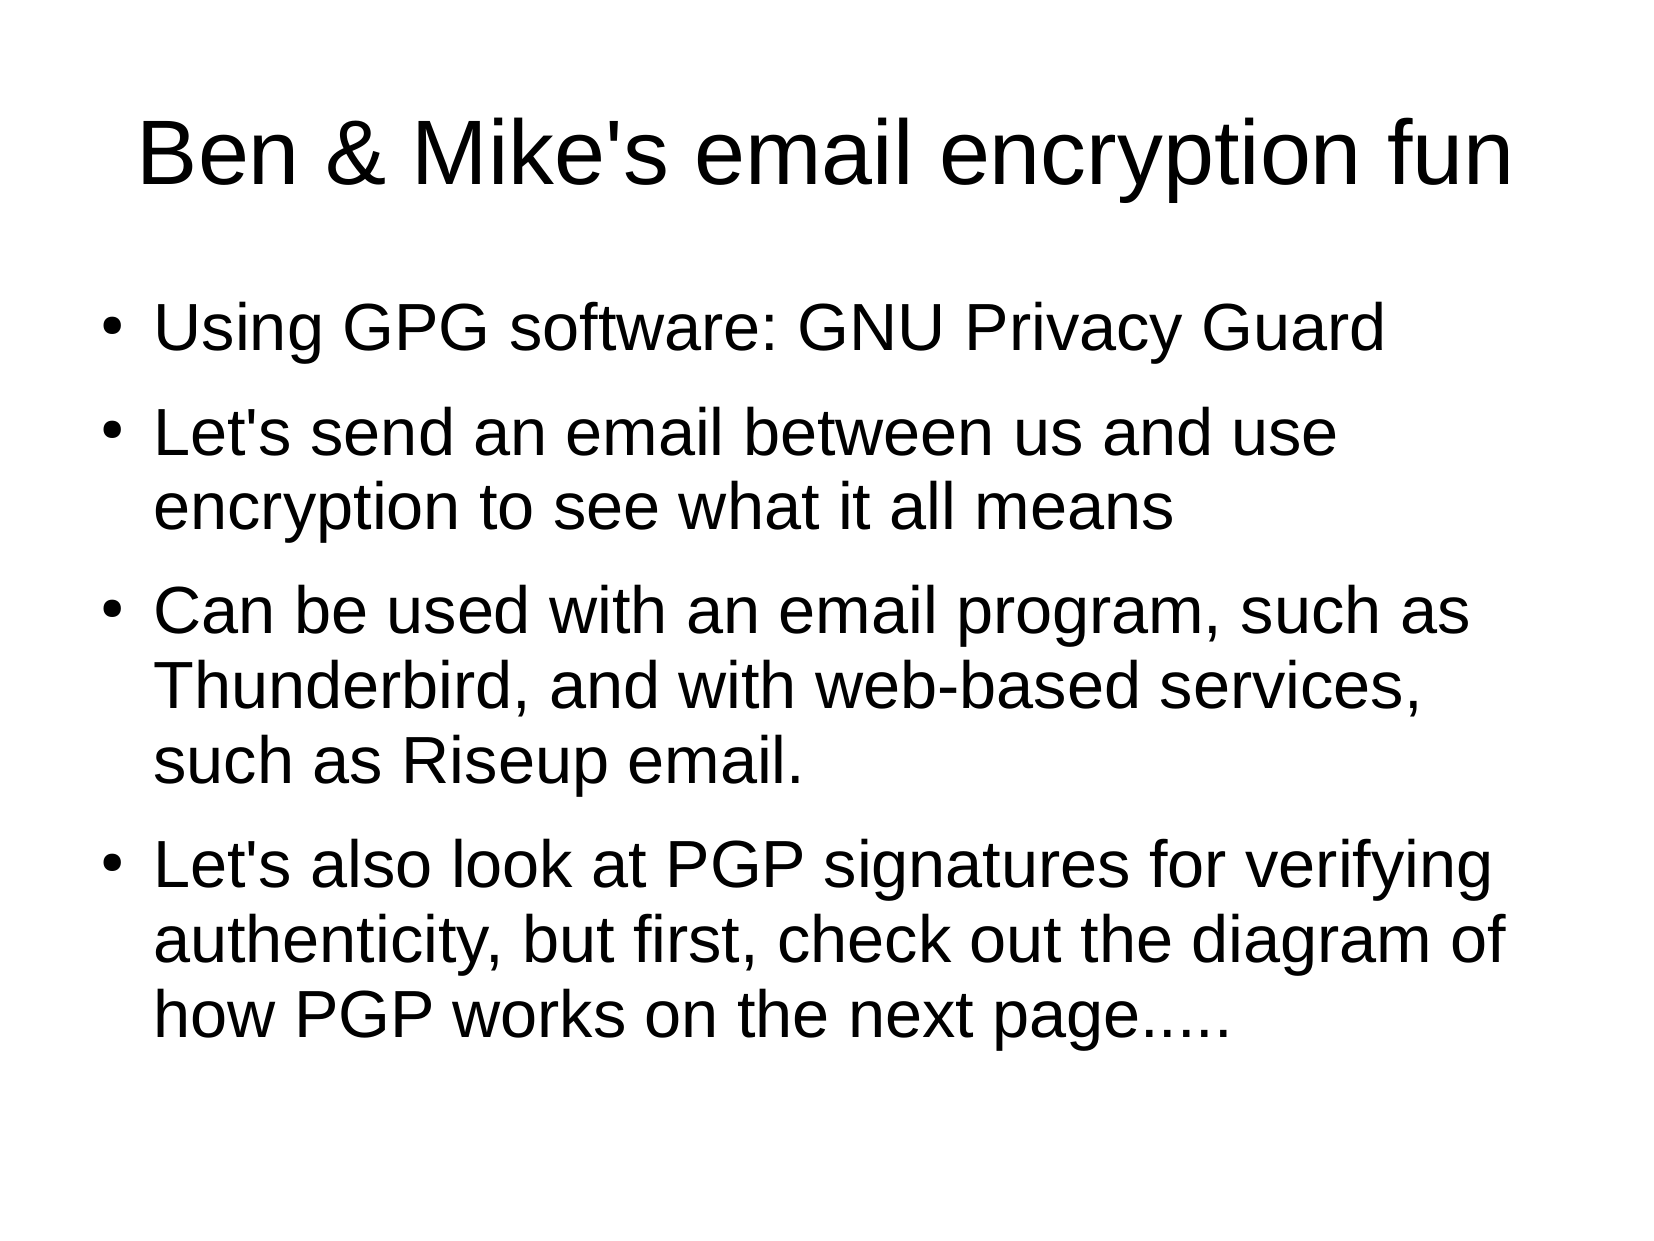

# Ben & Mike's email encryption fun
Using GPG software: GNU Privacy Guard
Let's send an email between us and use encryption to see what it all means
Can be used with an email program, such as Thunderbird, and with web-based services, such as Riseup email.
Let's also look at PGP signatures for verifying authenticity, but first, check out the diagram of how PGP works on the next page.....